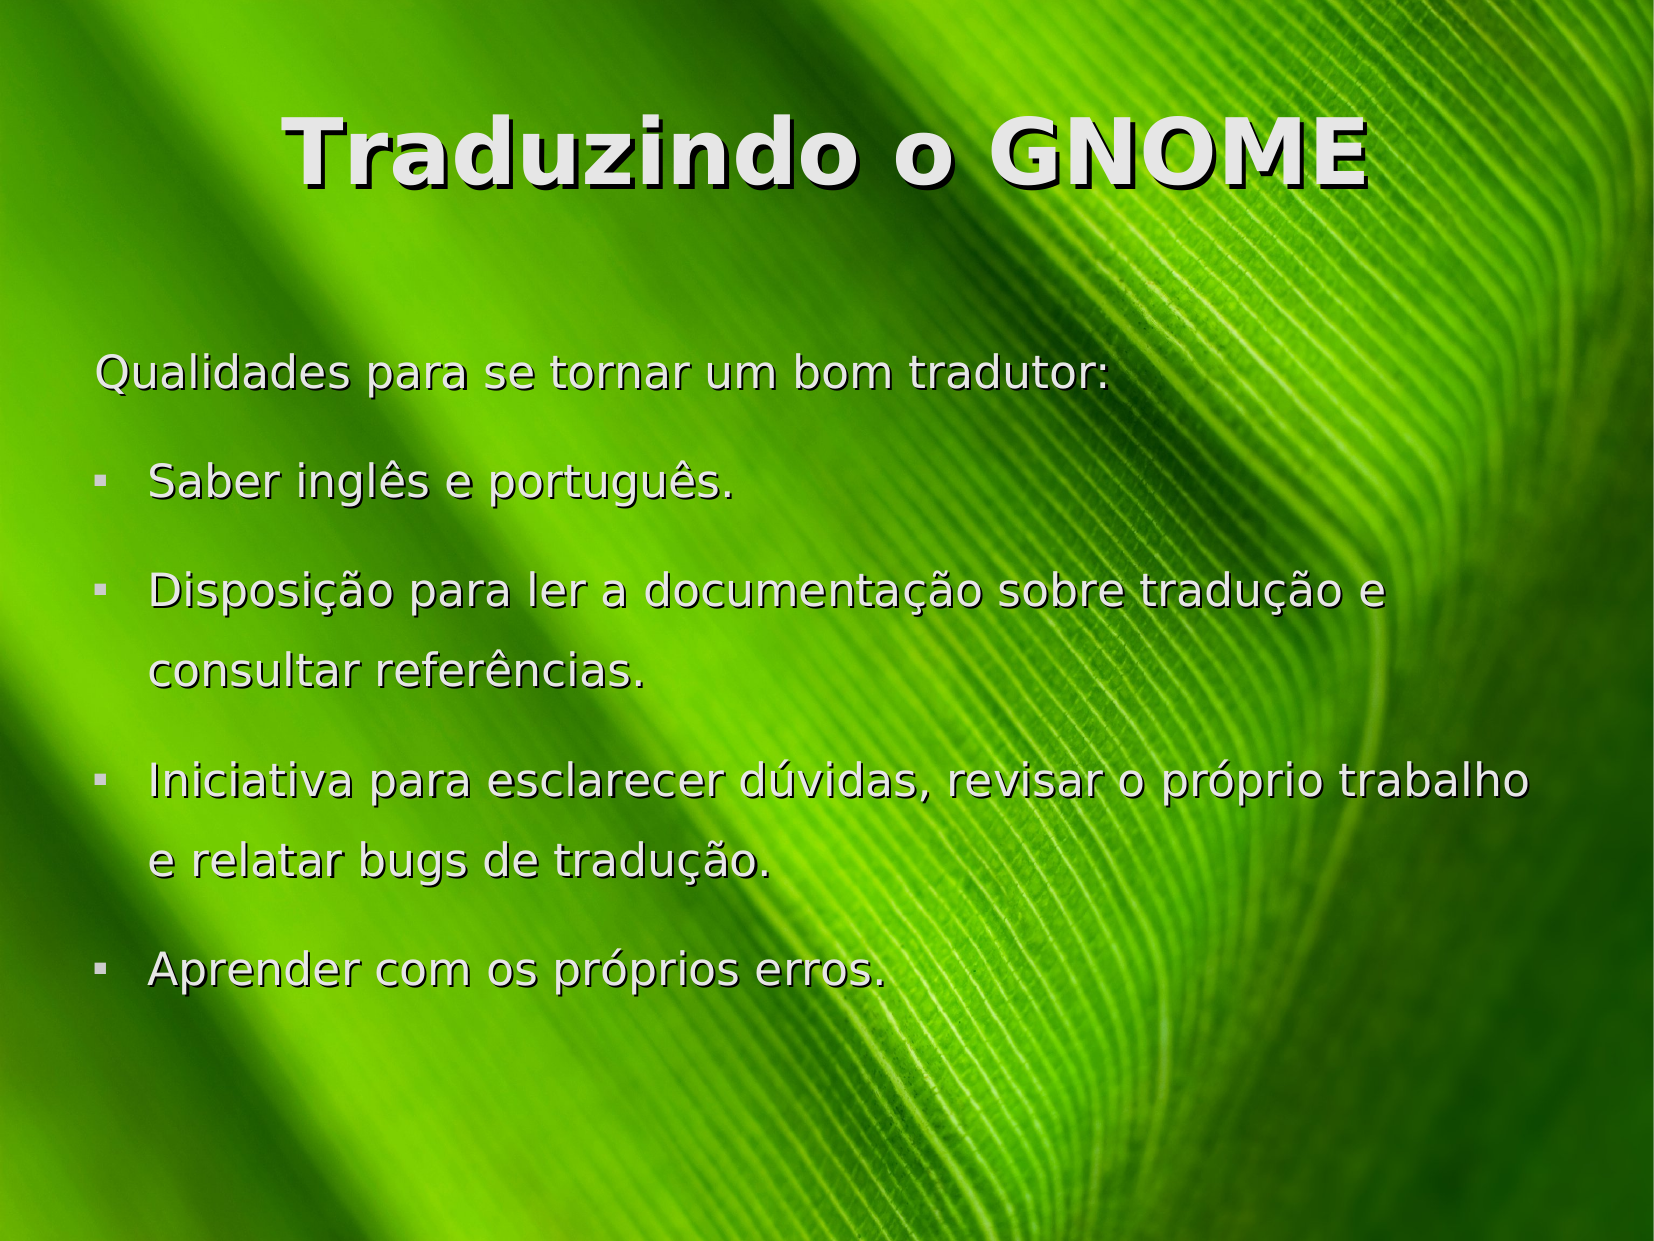

# Traduzindo o GNOME
Qualidades para se tornar um bom tradutor:
Saber inglês e português.
Disposição para ler a documentação sobre tradução e consultar referências.
Iniciativa para esclarecer dúvidas, revisar o próprio trabalho e relatar bugs de tradução.
Aprender com os próprios erros.